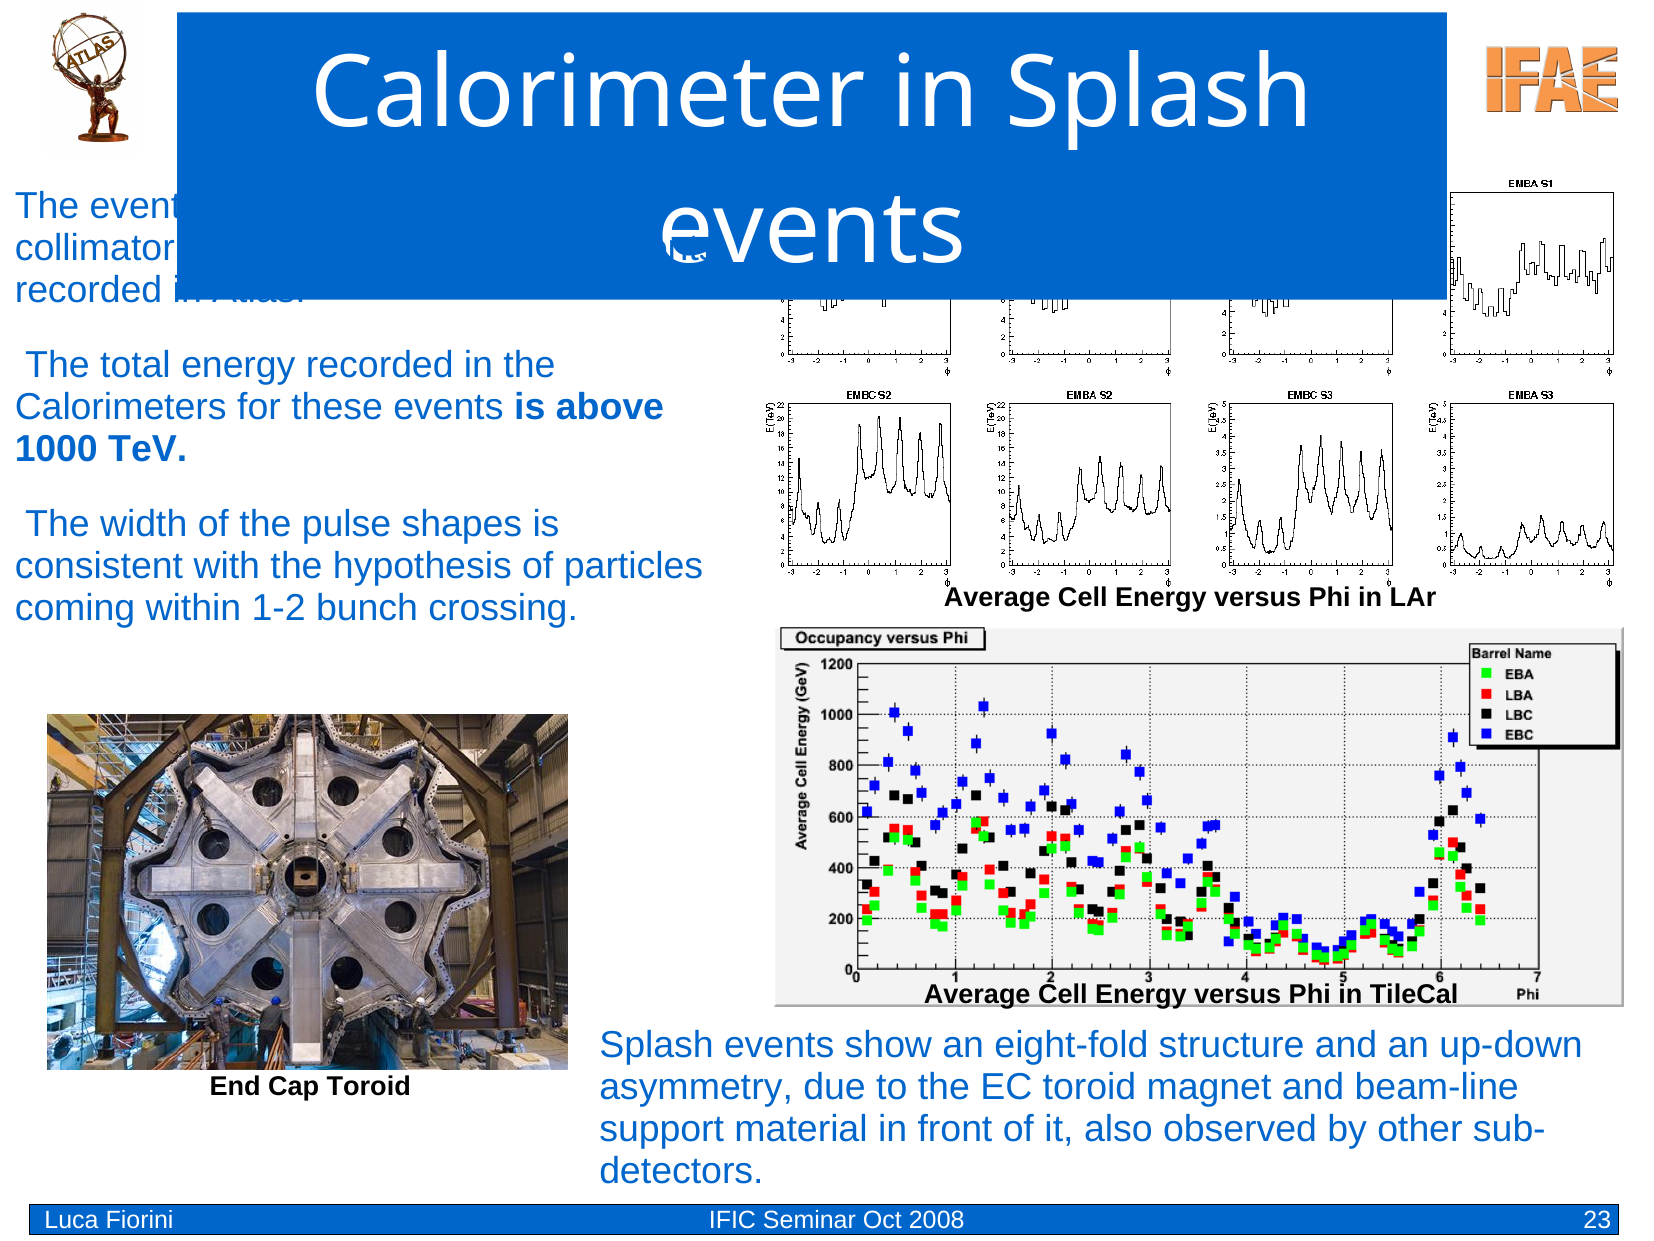

Calorimeter in Splash events
The events of Beam Splash on the collimator are the first kind of beam events recorded in Atlas.
 The total energy recorded in the Calorimeters for these events is above 1000 TeV.
 The width of the pulse shapes is consistent with the hypothesis of particles coming within 1-2 bunch crossing.
Average Cell Energy versus Phi in LAr
Average Cell Energy versus Phi in TileCal
Splash events show an eight-fold structure and an up-down asymmetry, due to the EC toroid magnet and beam-line support material in front of it, also observed by other sub-detectors.
End Cap Toroid
Luca Fiorini								IFIC Seminar Oct 2008								 23